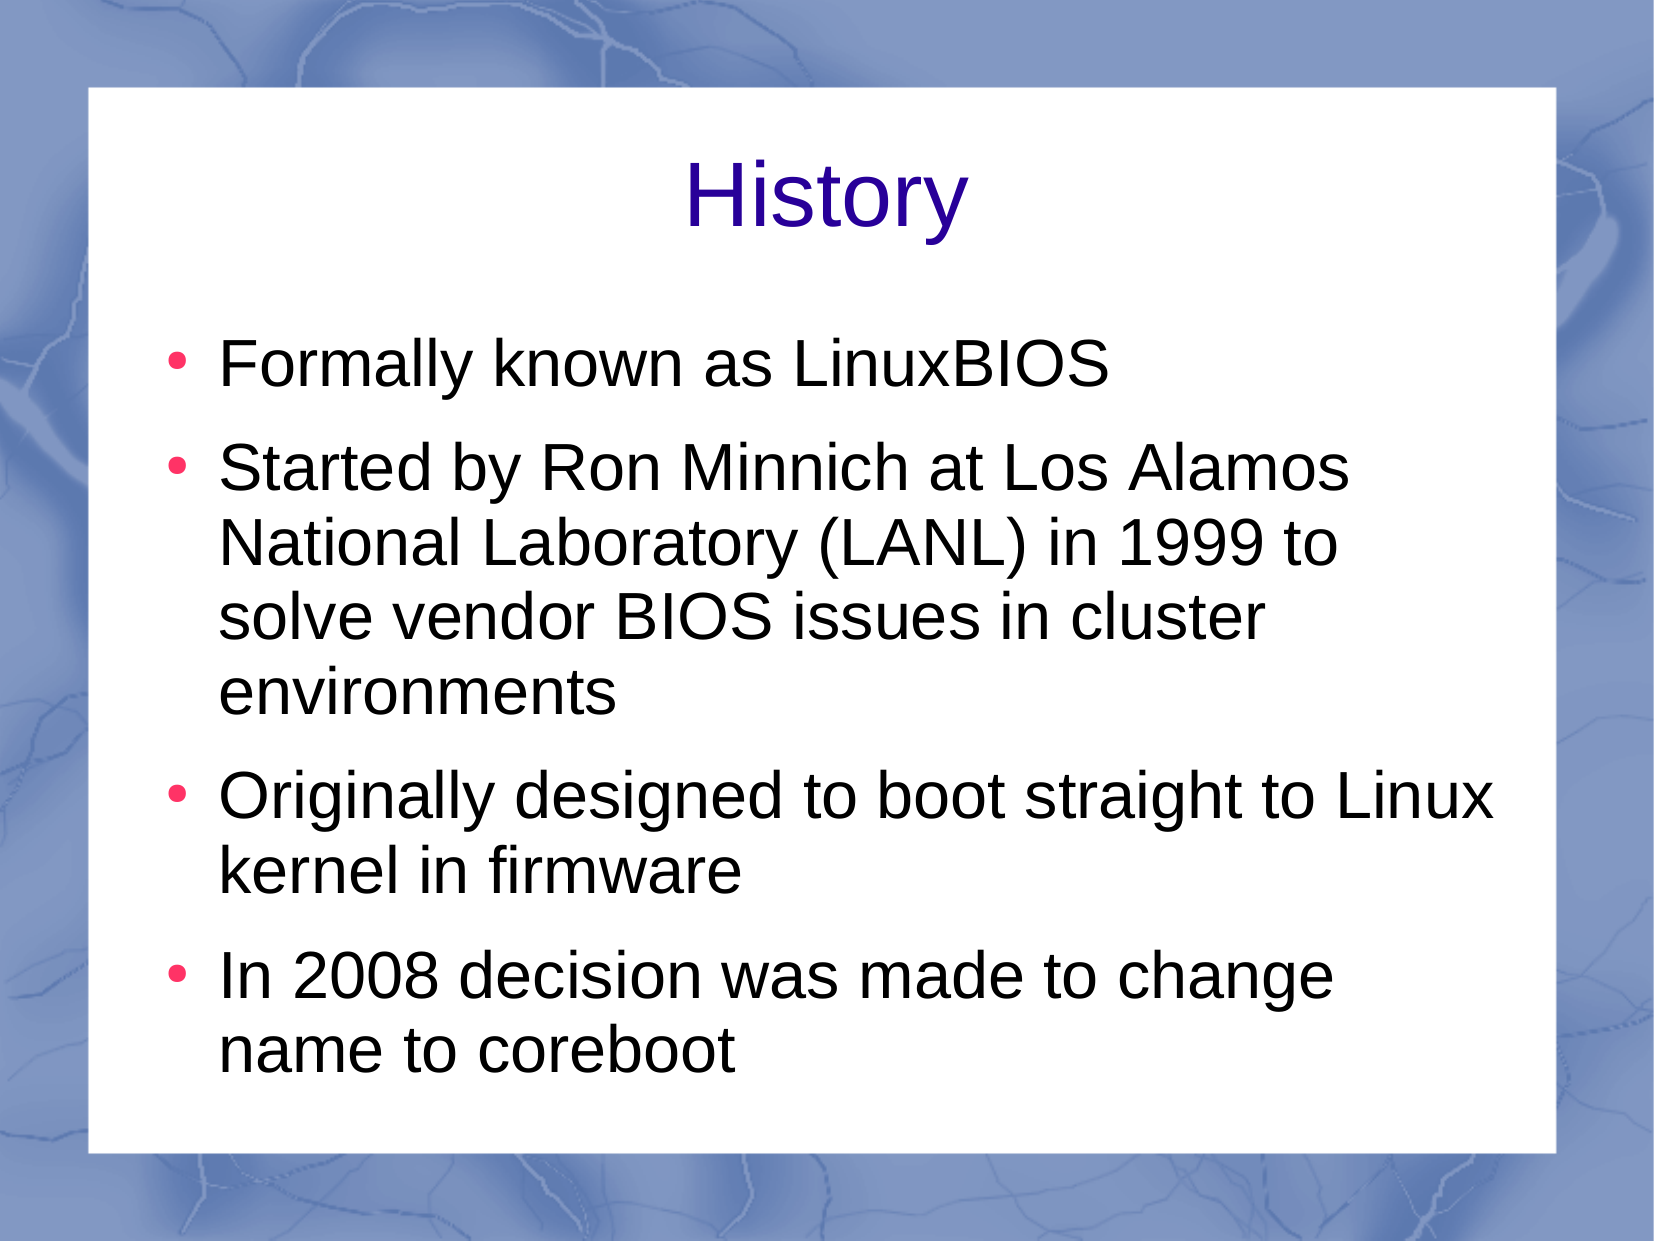

# History
Formally known as LinuxBIOS
Started by Ron Minnich at Los Alamos National Laboratory (LANL) in 1999 to solve vendor BIOS issues in cluster environments
Originally designed to boot straight to Linux kernel in firmware
In 2008 decision was made to change name to coreboot